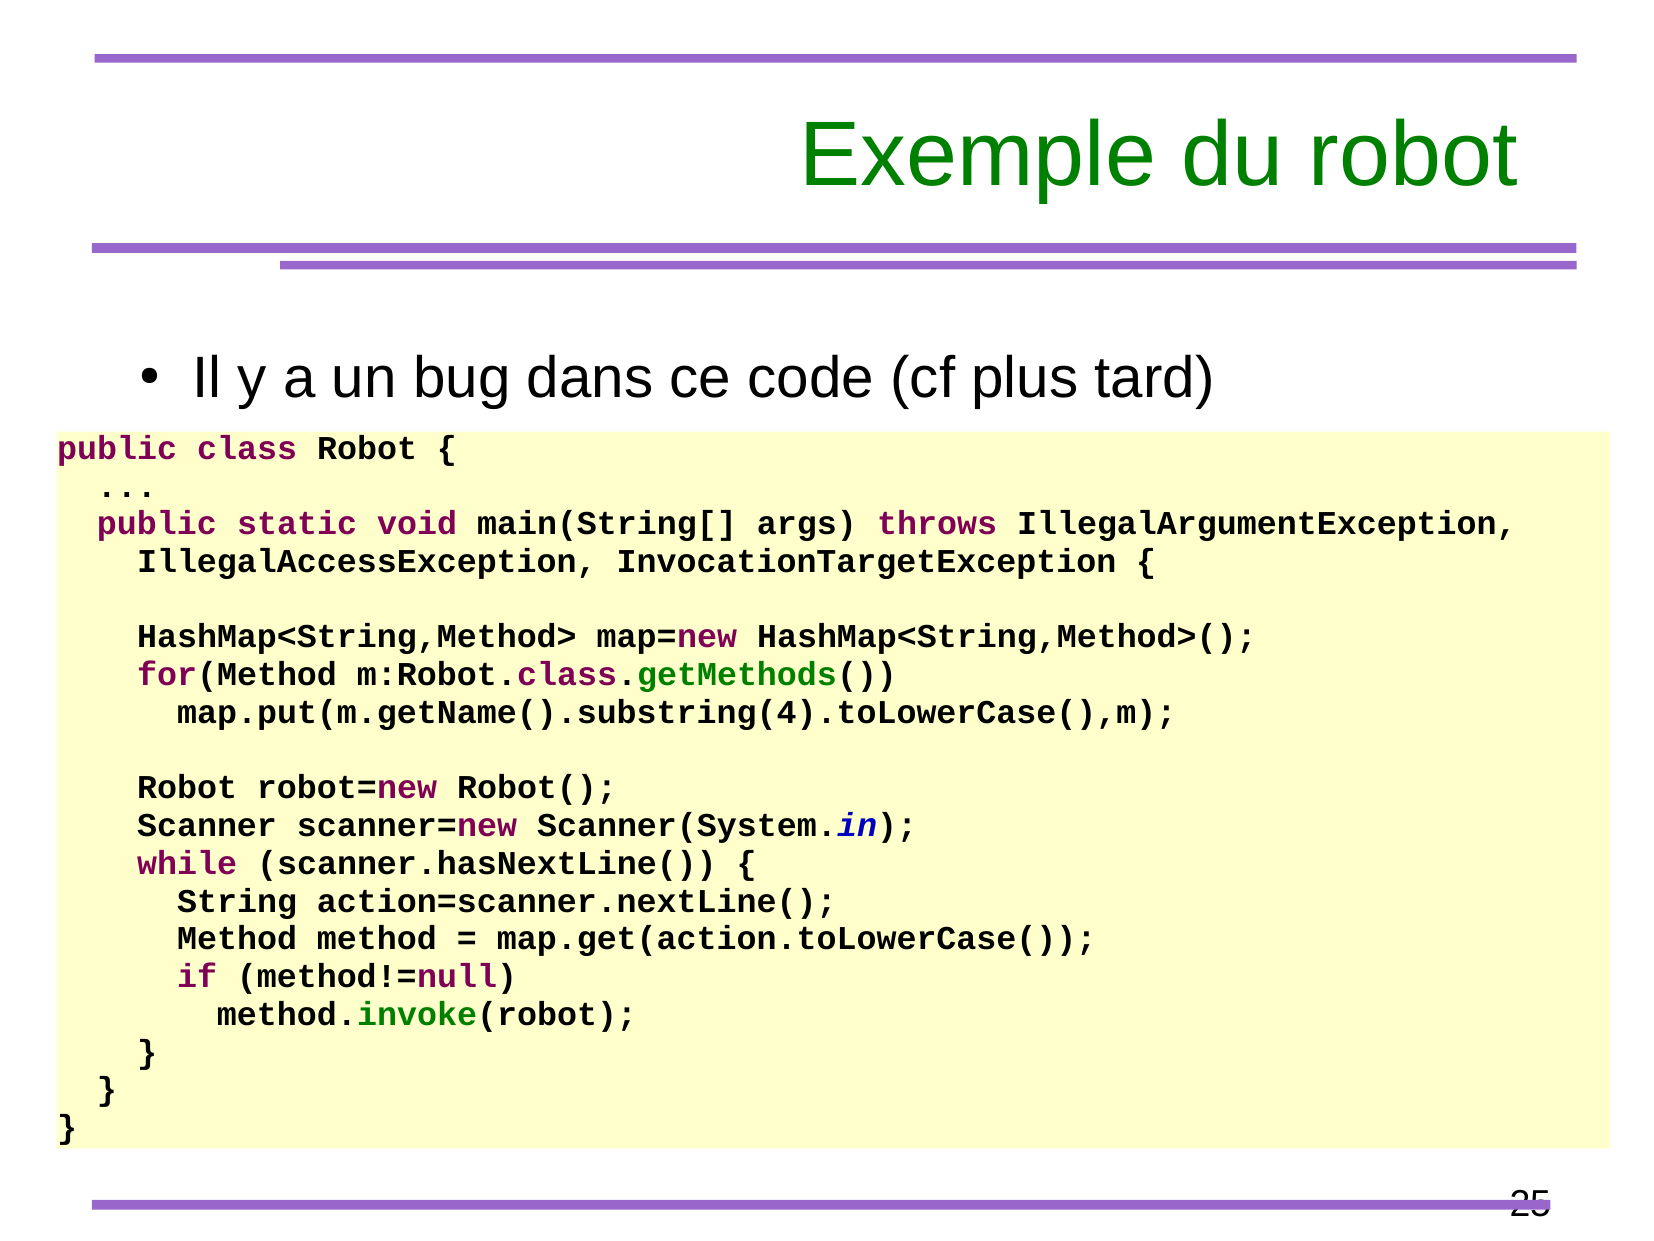

# Exemple du robot
Il y a un bug dans ce code (cf plus tard)
public class Robot {
 ...
 public static void main(String[] args) throws IllegalArgumentException,
 IllegalAccessException, InvocationTargetException {
 HashMap<String,Method> map=new HashMap<String,Method>();
 for(Method m:Robot.class.getMethods())
 map.put(m.getName().substring(4).toLowerCase(),m);
 Robot robot=new Robot();
 Scanner scanner=new Scanner(System.in);
 while (scanner.hasNextLine()) {
 String action=scanner.nextLine();
 Method method = map.get(action.toLowerCase());
 if (method!=null)
 method.invoke(robot);
 }
 }
}